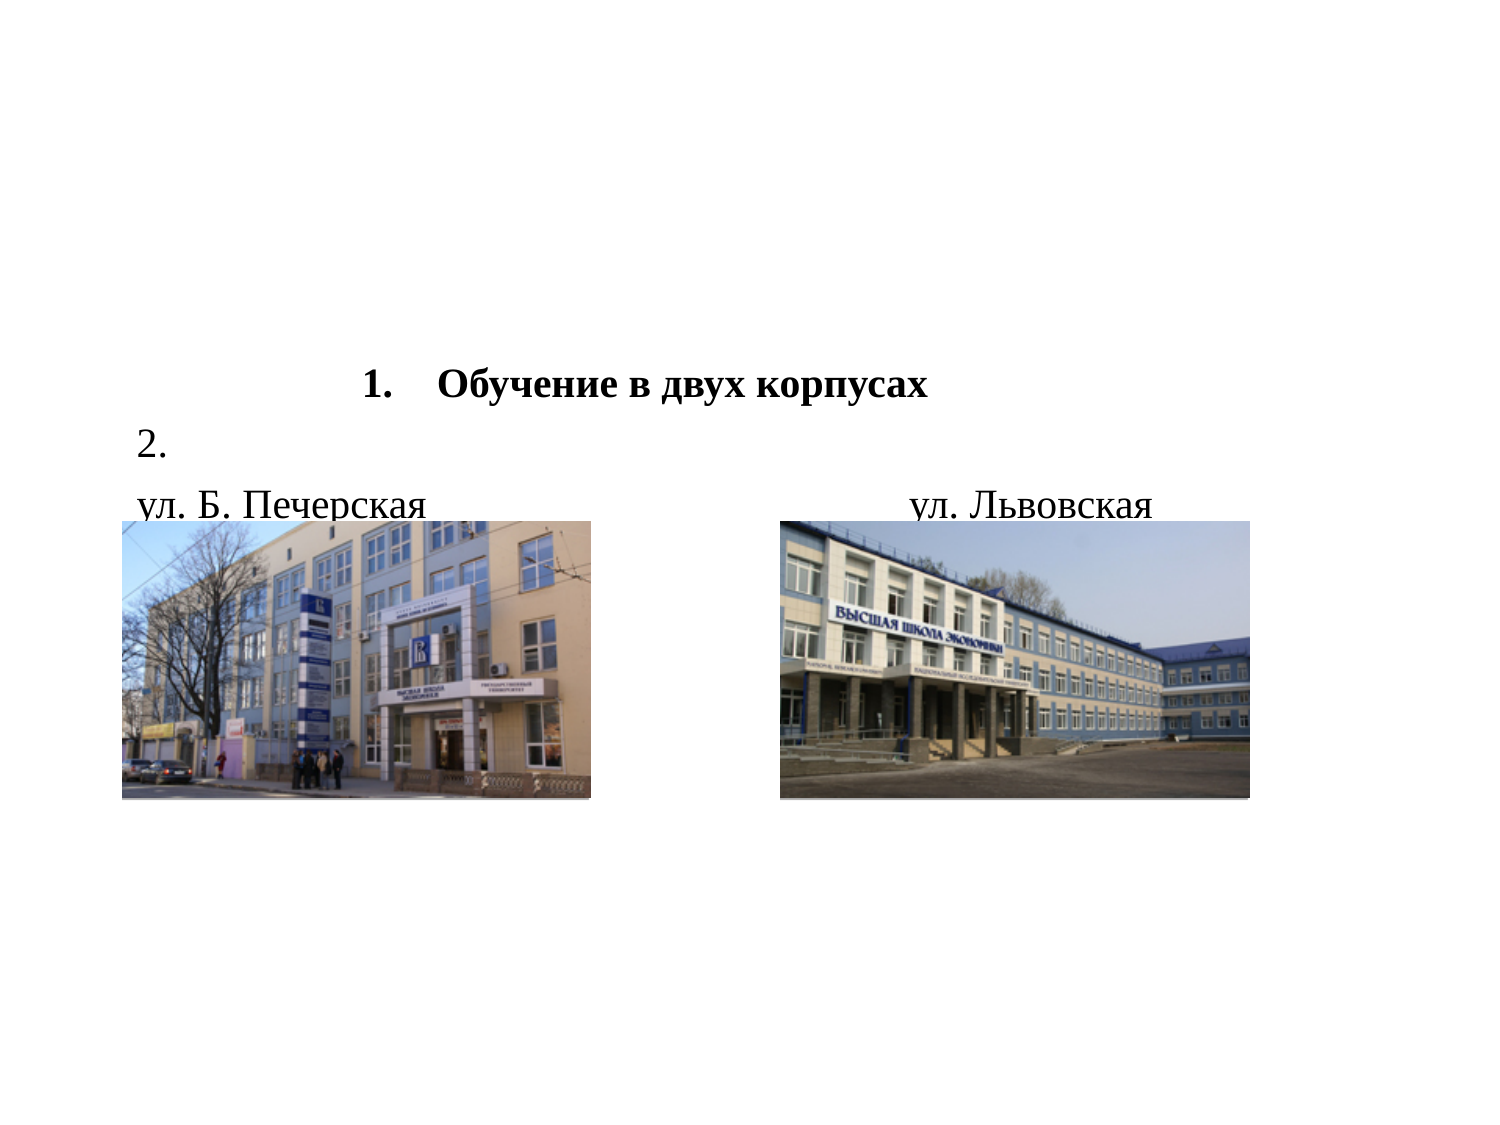

# Особенности обучения
Обучение в двух корпусах
ул. Б. Печерская ул. Львовская